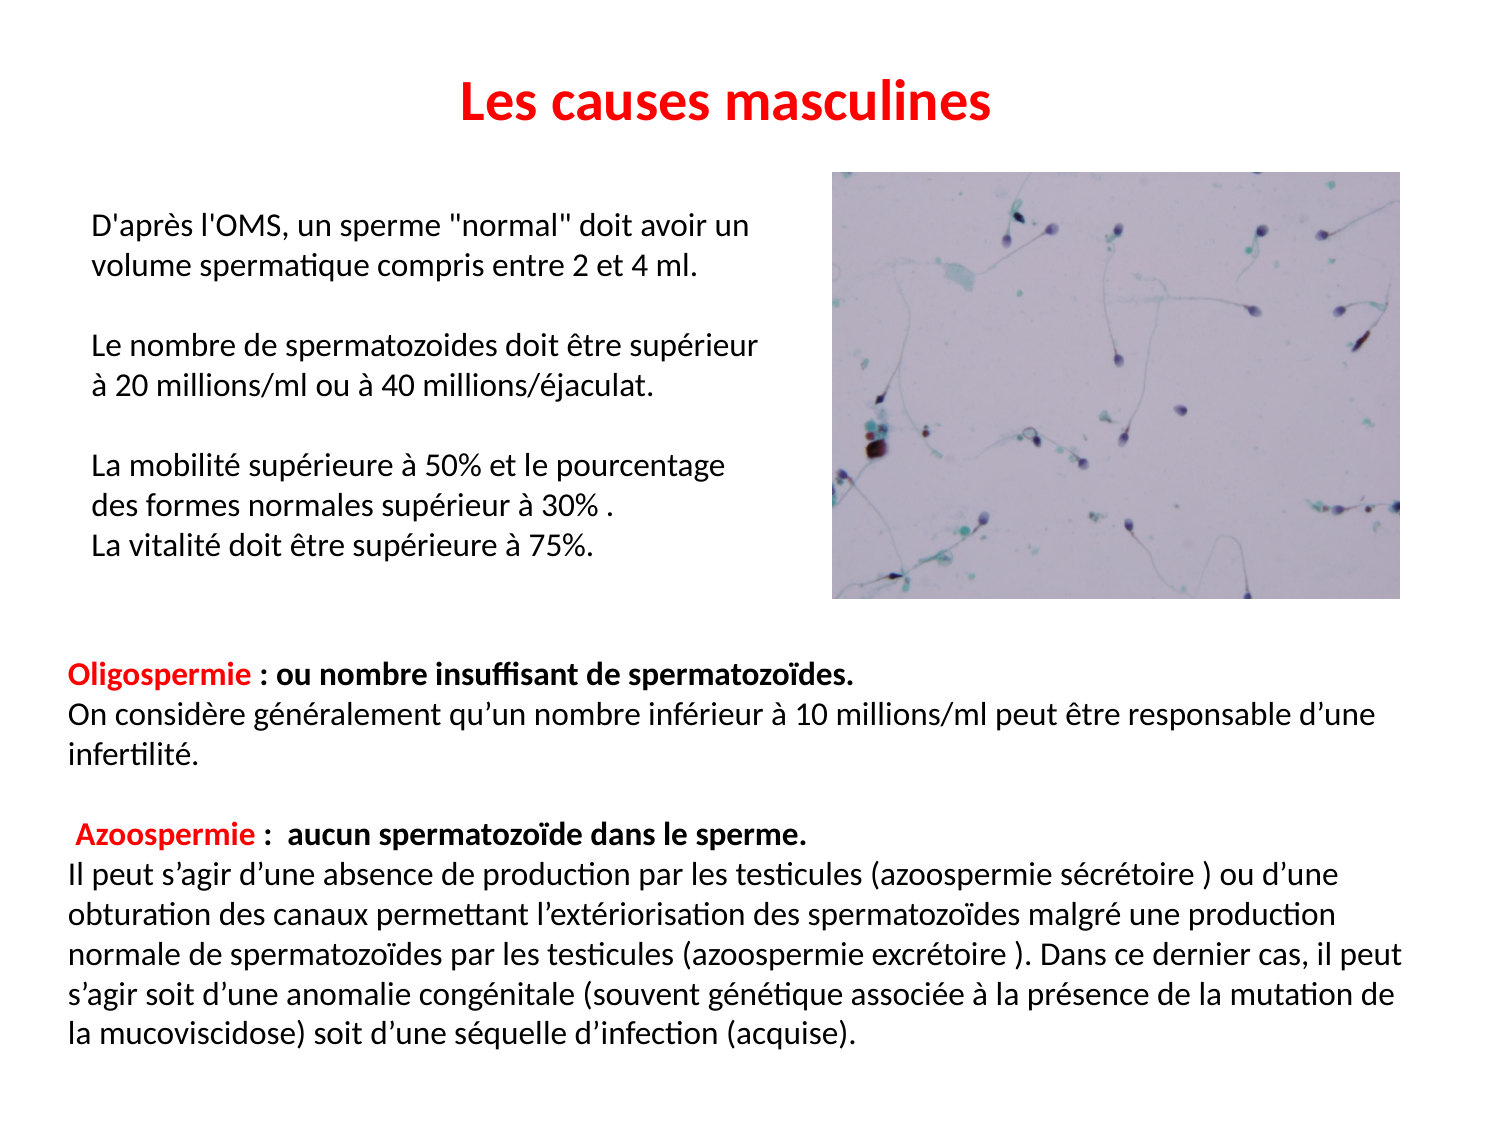

Les causes masculines
D'après l'OMS, un sperme "normal" doit avoir un volume spermatique compris entre 2 et 4 ml.
Le nombre de spermatozoides doit être supérieur à 20 millions/ml ou à 40 millions/éjaculat.
La mobilité supérieure à 50% et le pourcentage des formes normales supérieur à 30% .
La vitalité doit être supérieure à 75%.
Oligospermie : ou nombre insuffisant de spermatozoïdes.
On considère généralement qu’un nombre inférieur à 10 millions/ml peut être responsable d’une infertilité.
 Azoospermie : aucun spermatozoïde dans le sperme.
Il peut s’agir d’une absence de production par les testicules (azoospermie sécrétoire ) ou d’une obturation des canaux permettant l’extériorisation des spermatozoïdes malgré une production normale de spermatozoïdes par les testicules (azoospermie excrétoire ). Dans ce dernier cas, il peut s’agir soit d’une anomalie congénitale (souvent génétique associée à la présence de la mutation de la mucoviscidose) soit d’une séquelle d’infection (acquise).